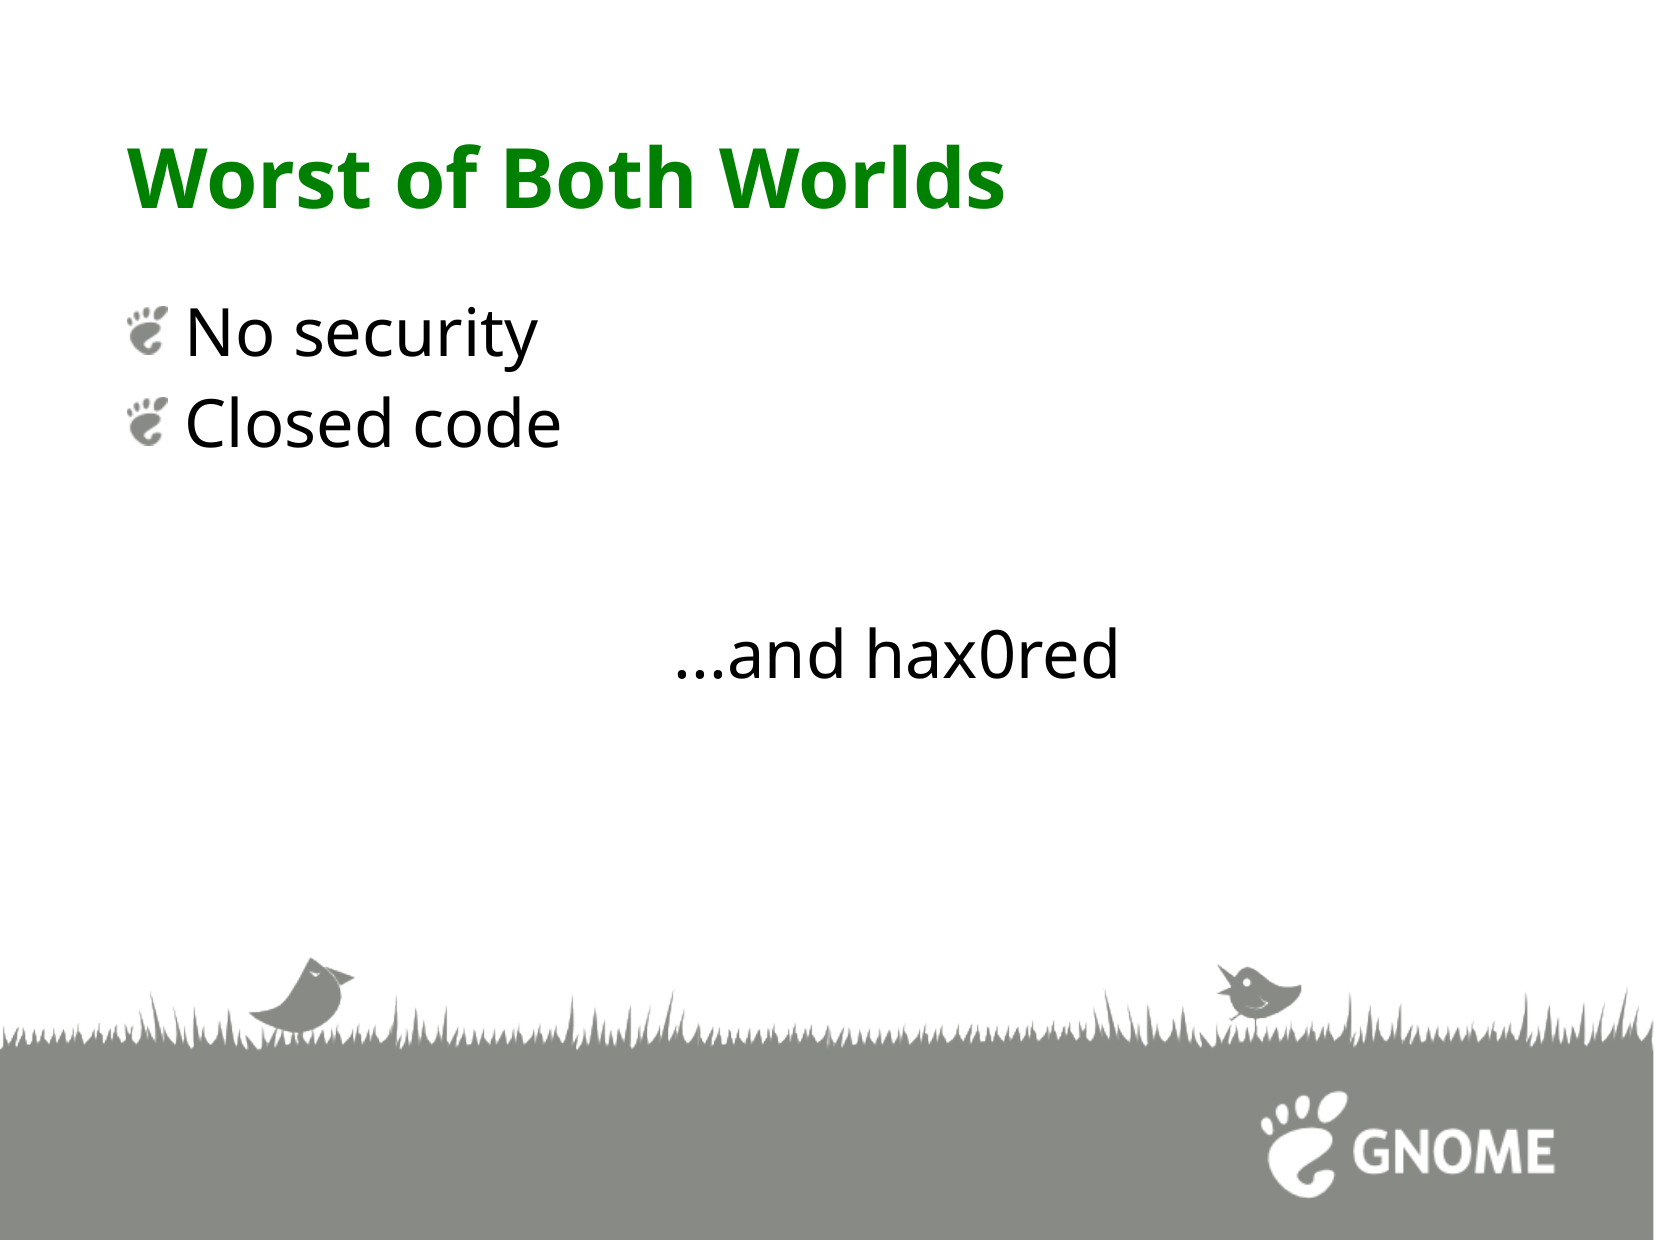

Worst of Both Worlds
 No security
 Closed code
...and hax0red